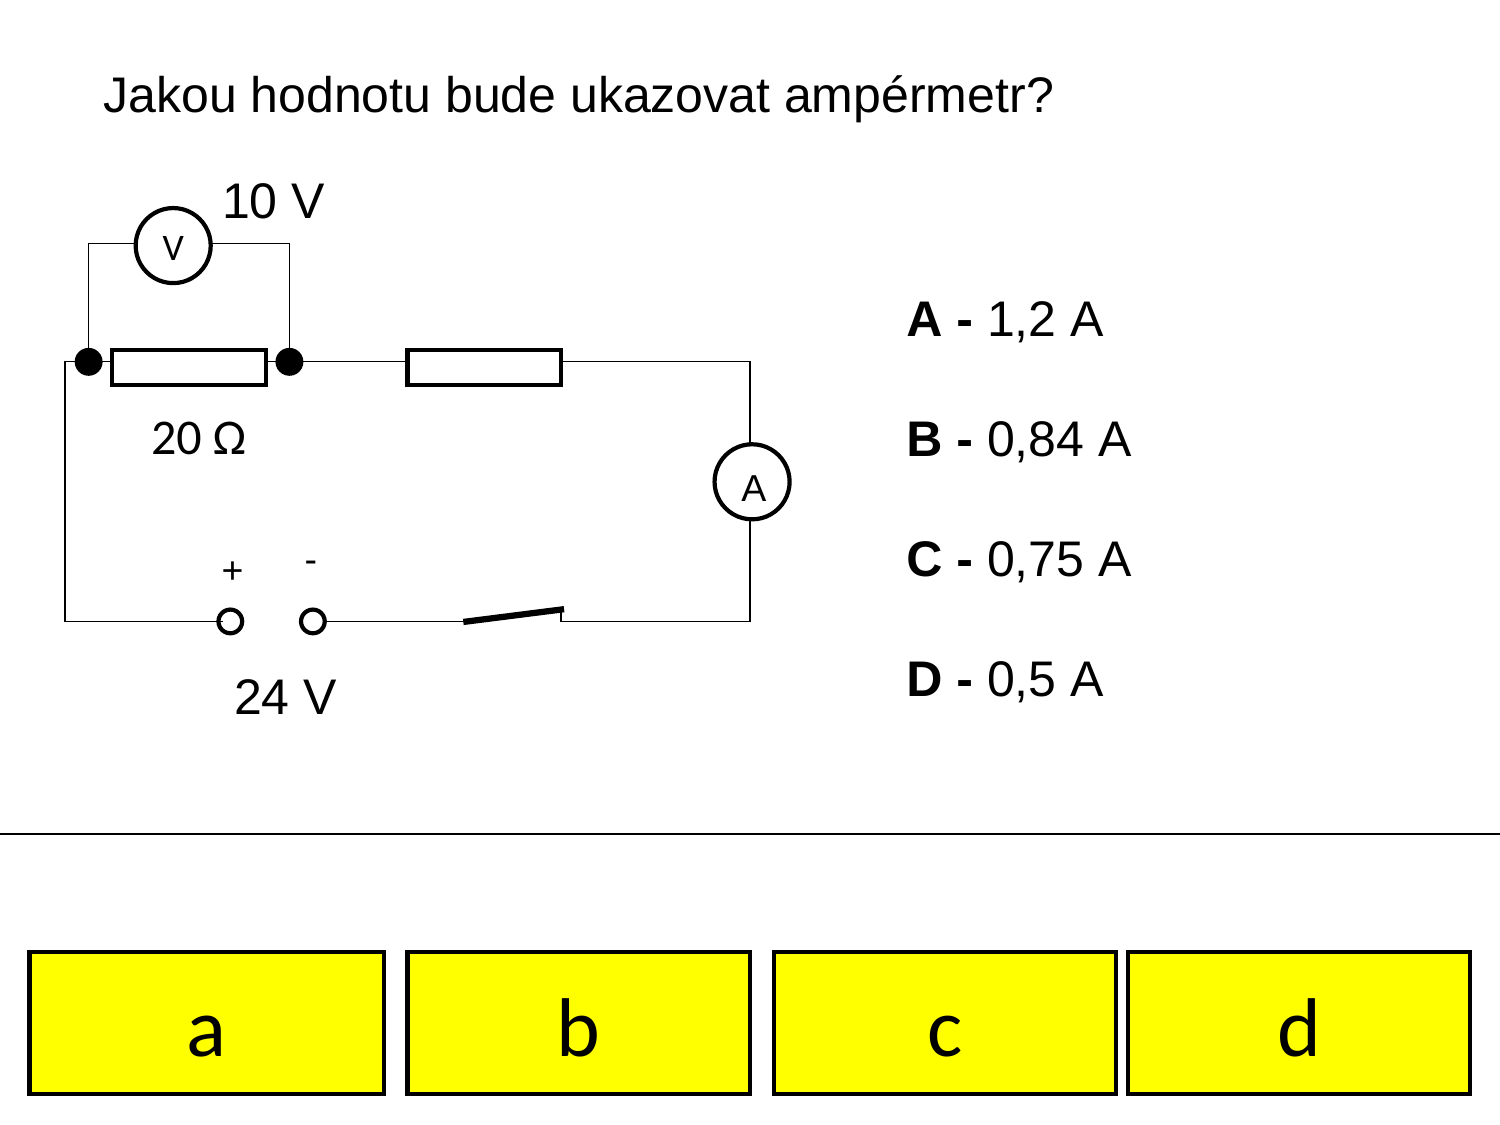

Jakou hodnotu bude ukazovat ampérmetr?
10 V
V
A - 1,2 A
B - 0,84 A
C - 0,75 A
D - 0,5 A
20 Ω
A
-
+
24 V
a
b
c
d